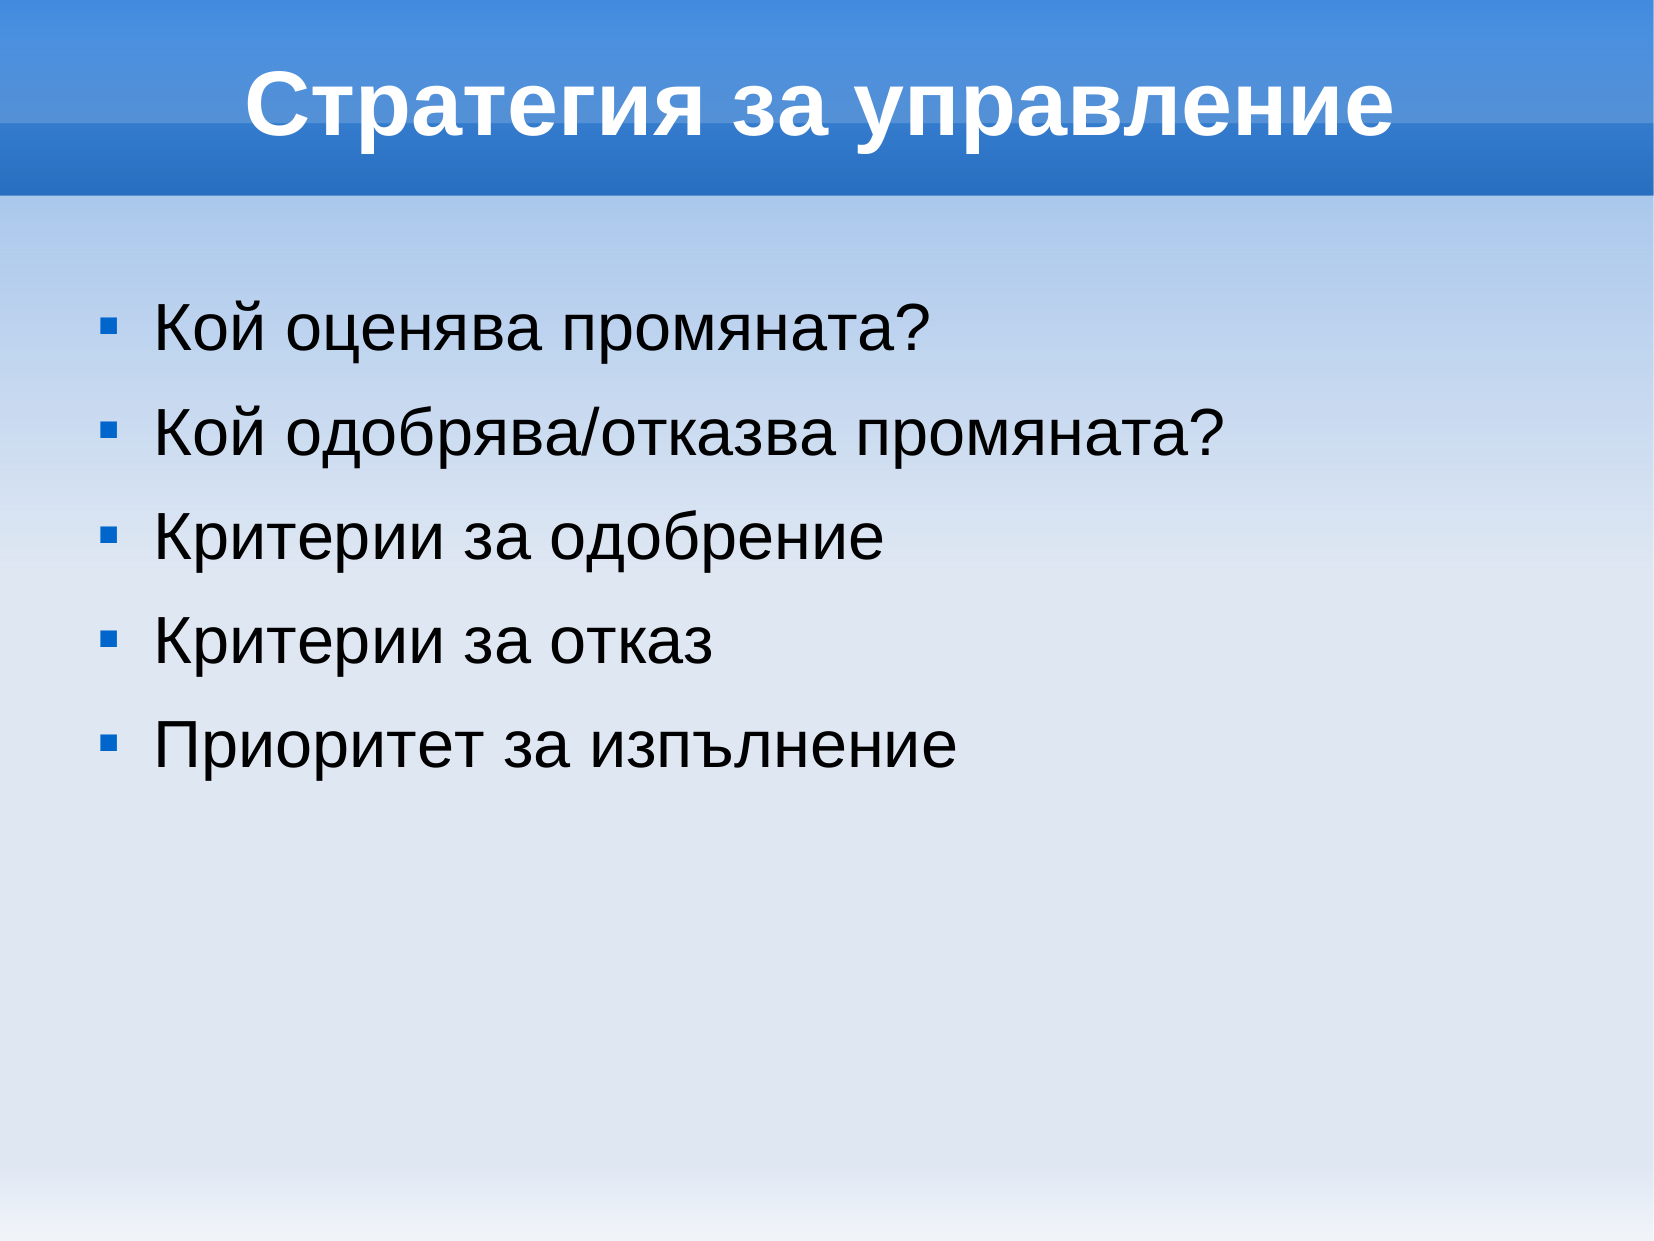

# Стратегия за управление
Кой оценява промяната?
Кой одобрява/отказва промяната?
Критерии за одобрение
Критерии за отказ
Приоритет за изпълнение